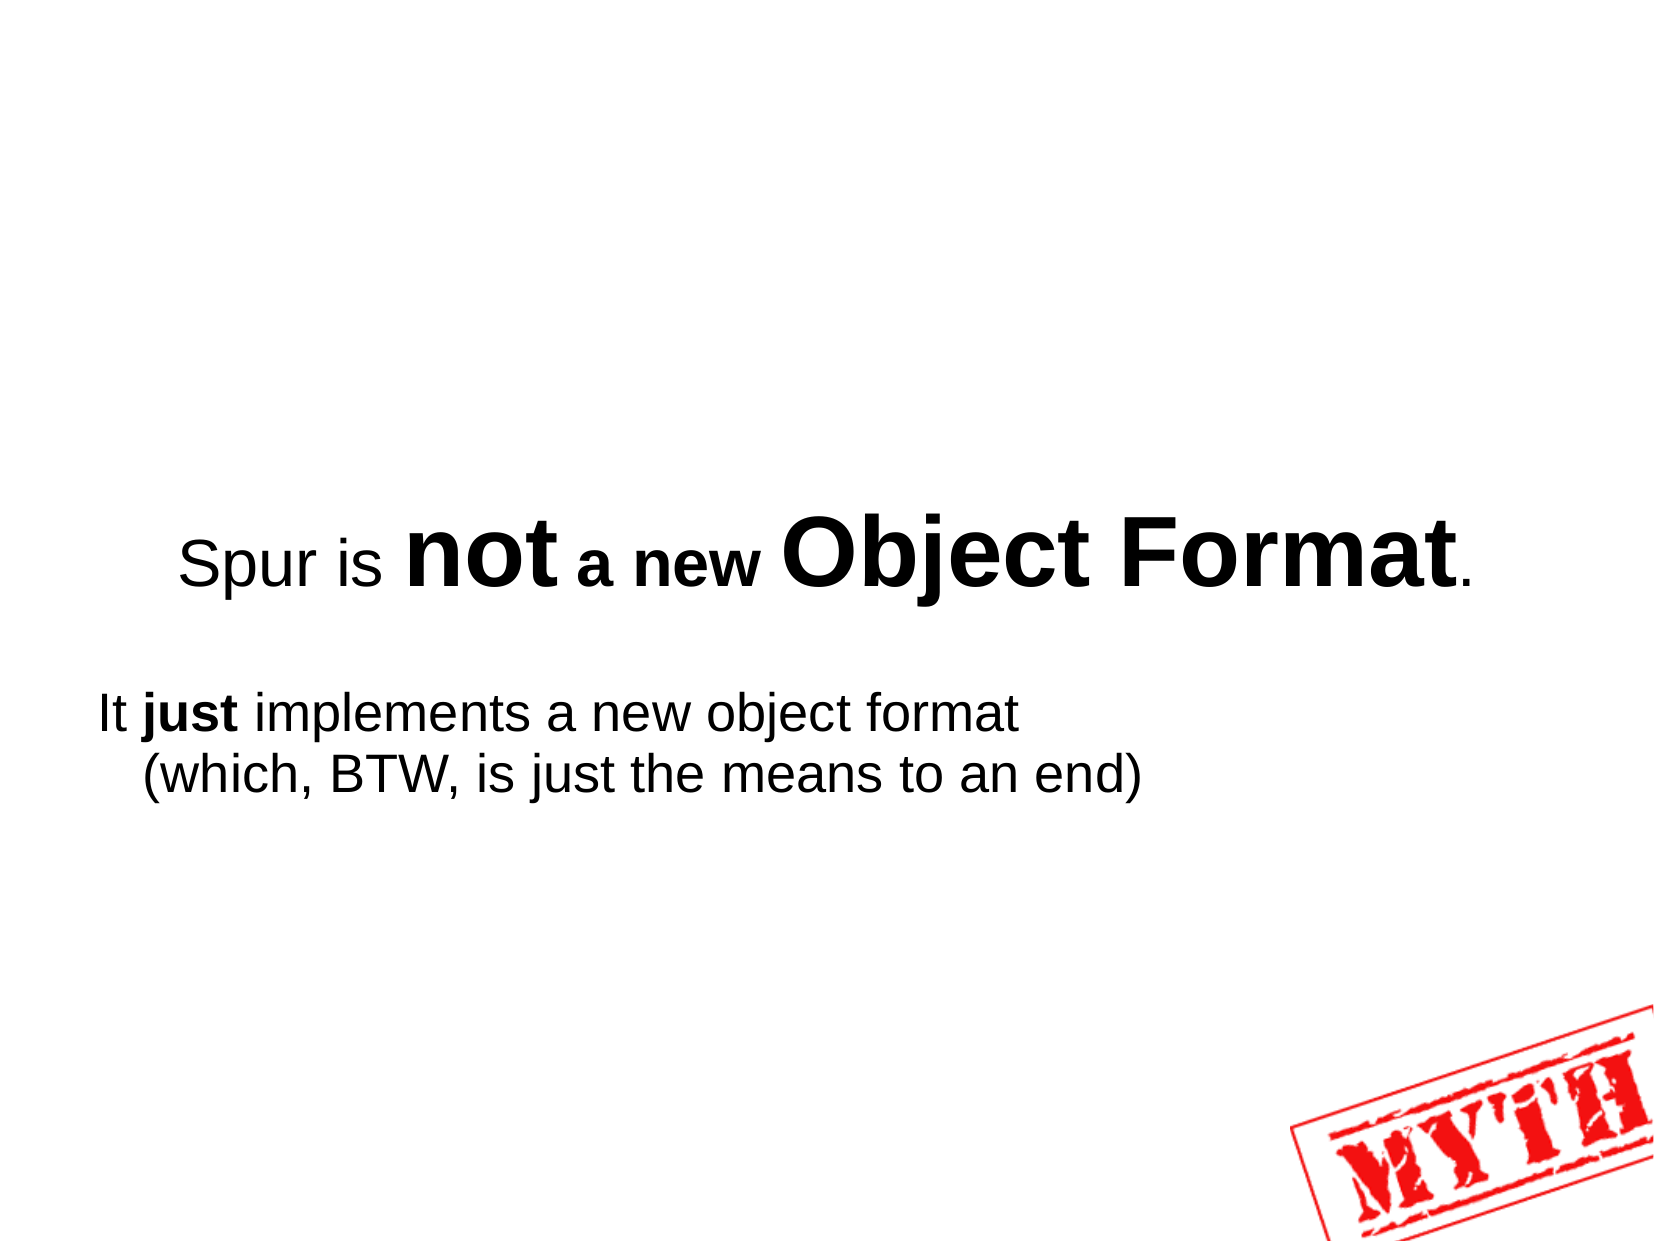

#
Spur is not a new Object Format.
 It just implements a new object format
 (which, BTW, is just the means to an end)